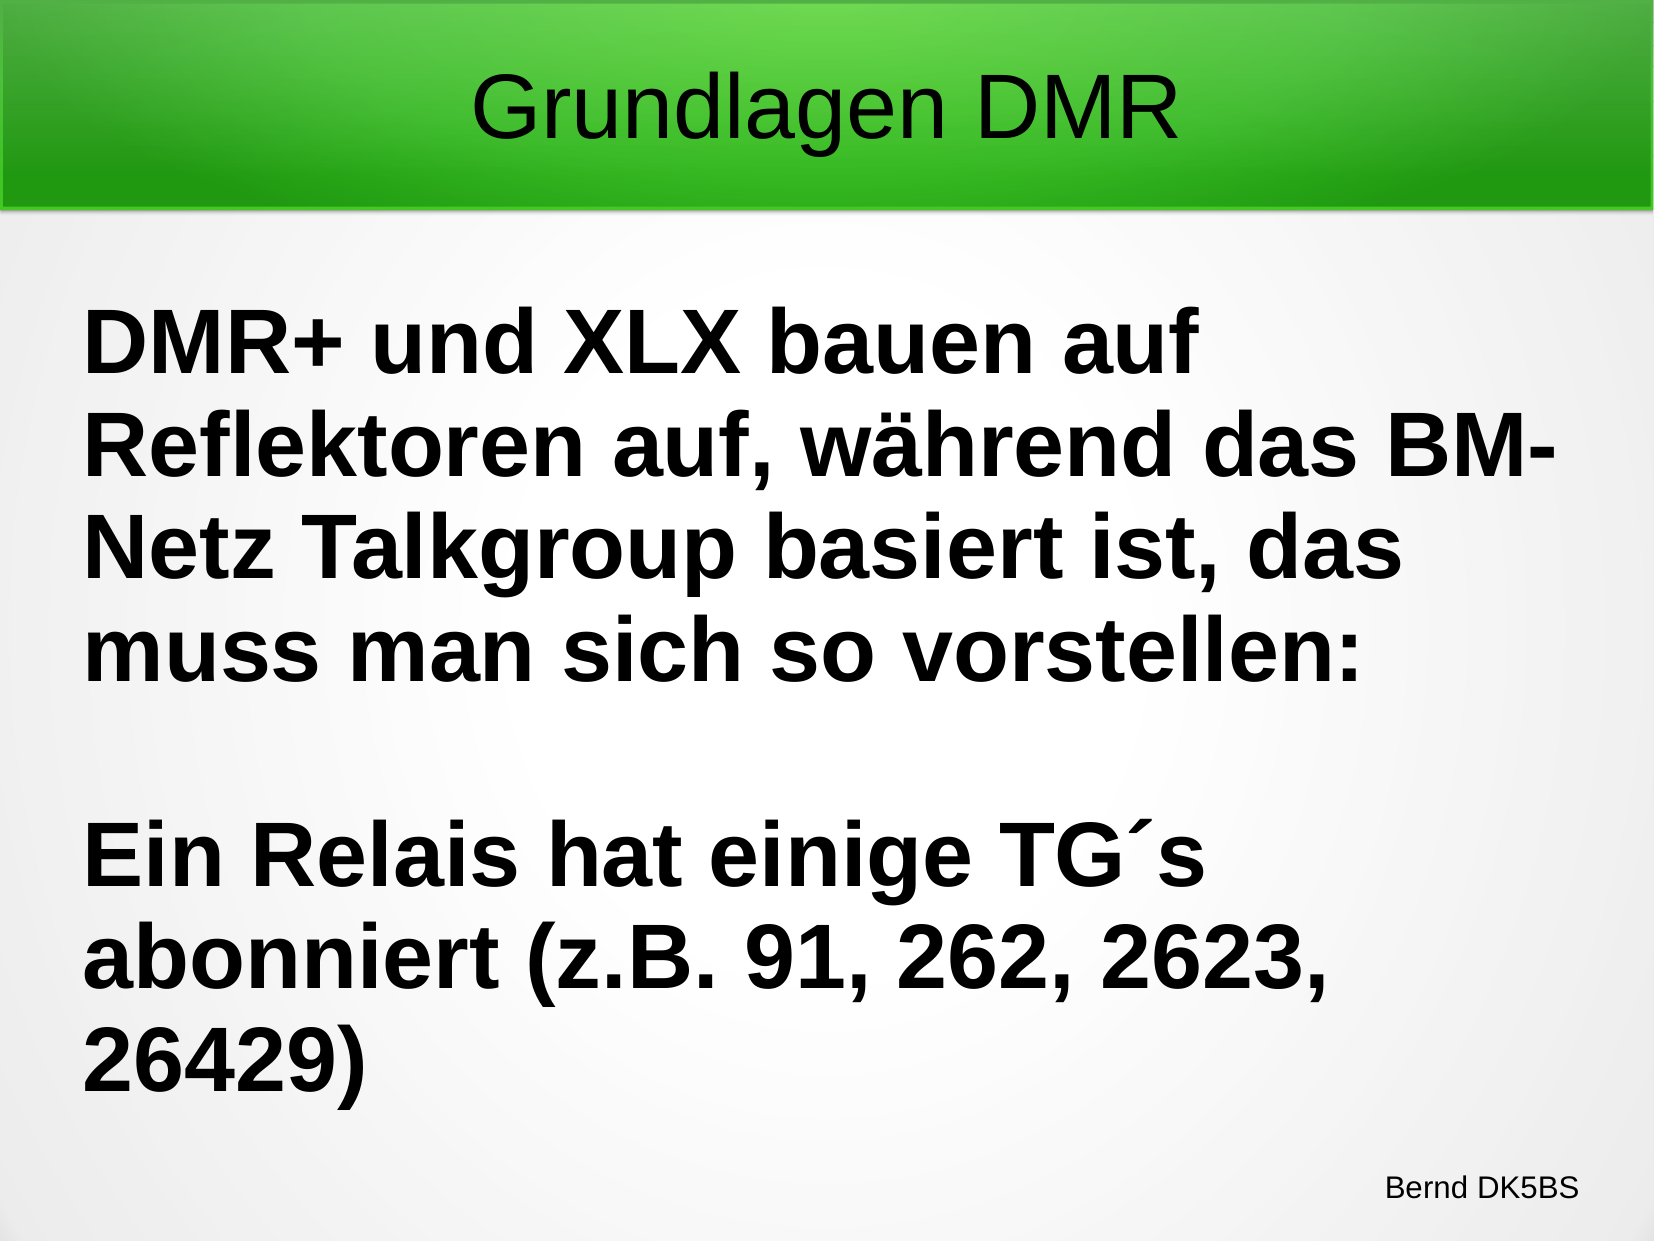

# Grundlagen DMR
DMR+ und XLX bauen auf Reflektoren auf, während das BM-Netz Talkgroup basiert ist, das muss man sich so vorstellen:
Ein Relais hat einige TG´s abonniert (z.B. 91, 262, 2623, 26429)
Bernd DK5BS